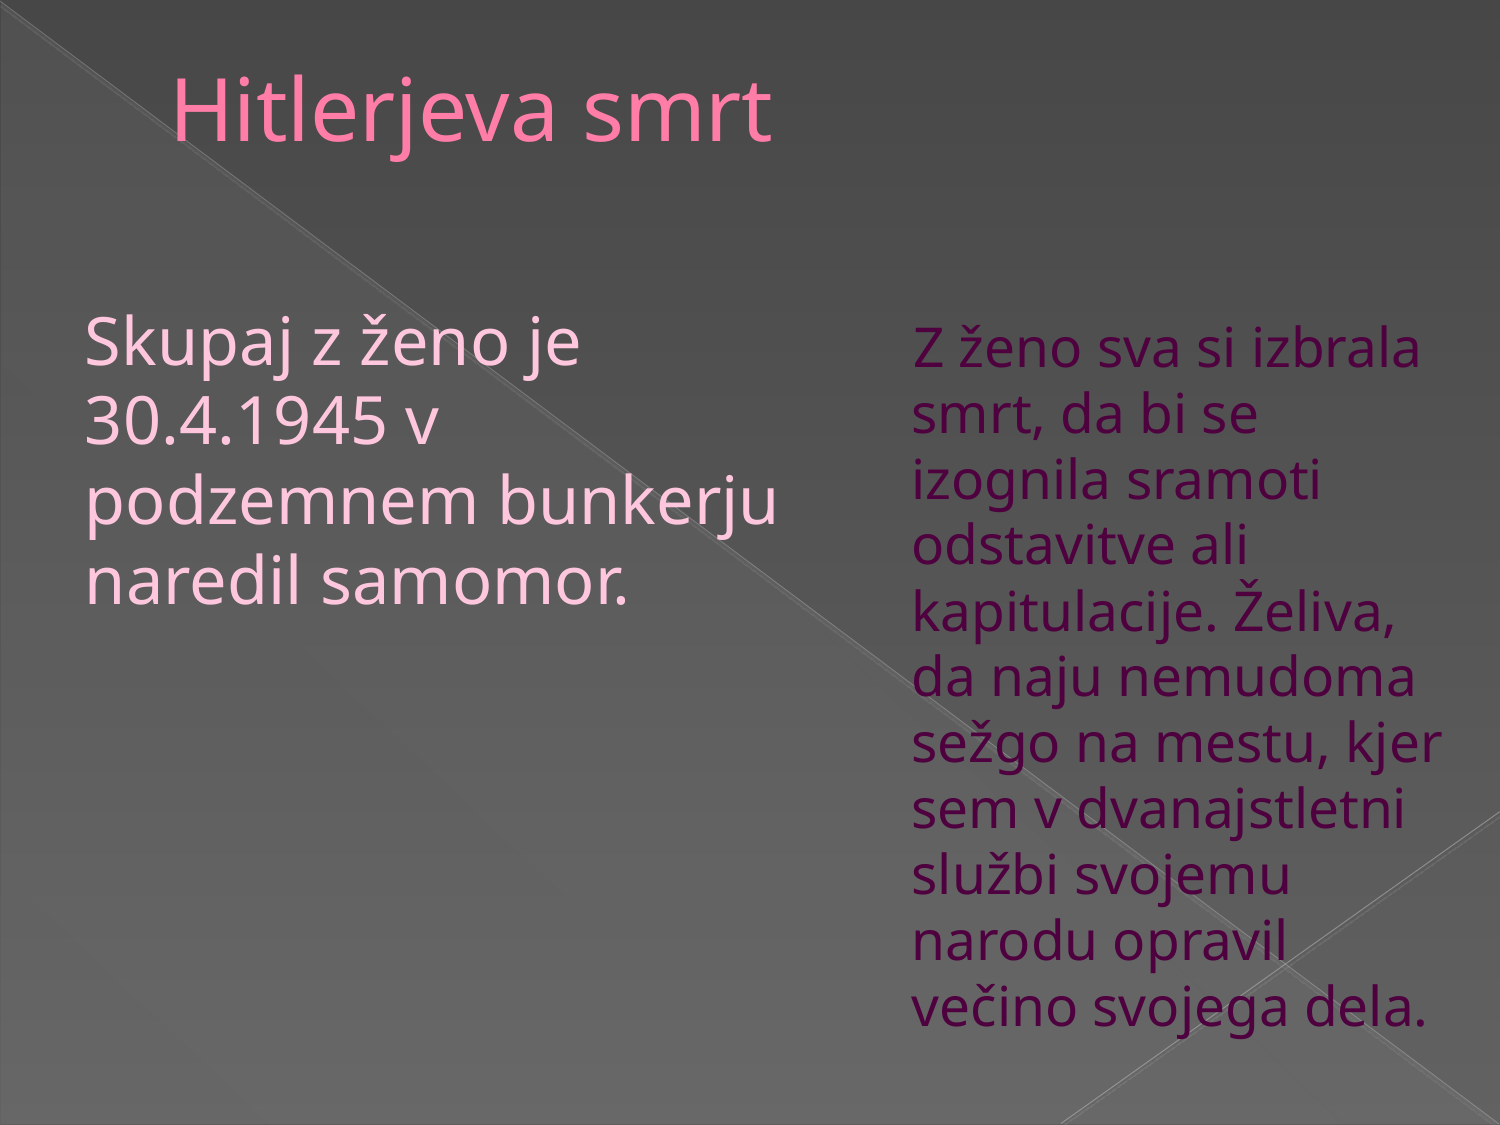

# Hitlerjeva smrt
Skupaj z ženo je 30.4.1945 v podzemnem bunkerju naredil samomor.
 Z ženo sva si izbrala smrt, da bi se izognila sramoti odstavitve ali kapitulacije. Želiva, da naju nemudoma sežgo na mestu, kjer sem v dvanajstletni službi svojemu narodu opravil večino svojega dela.